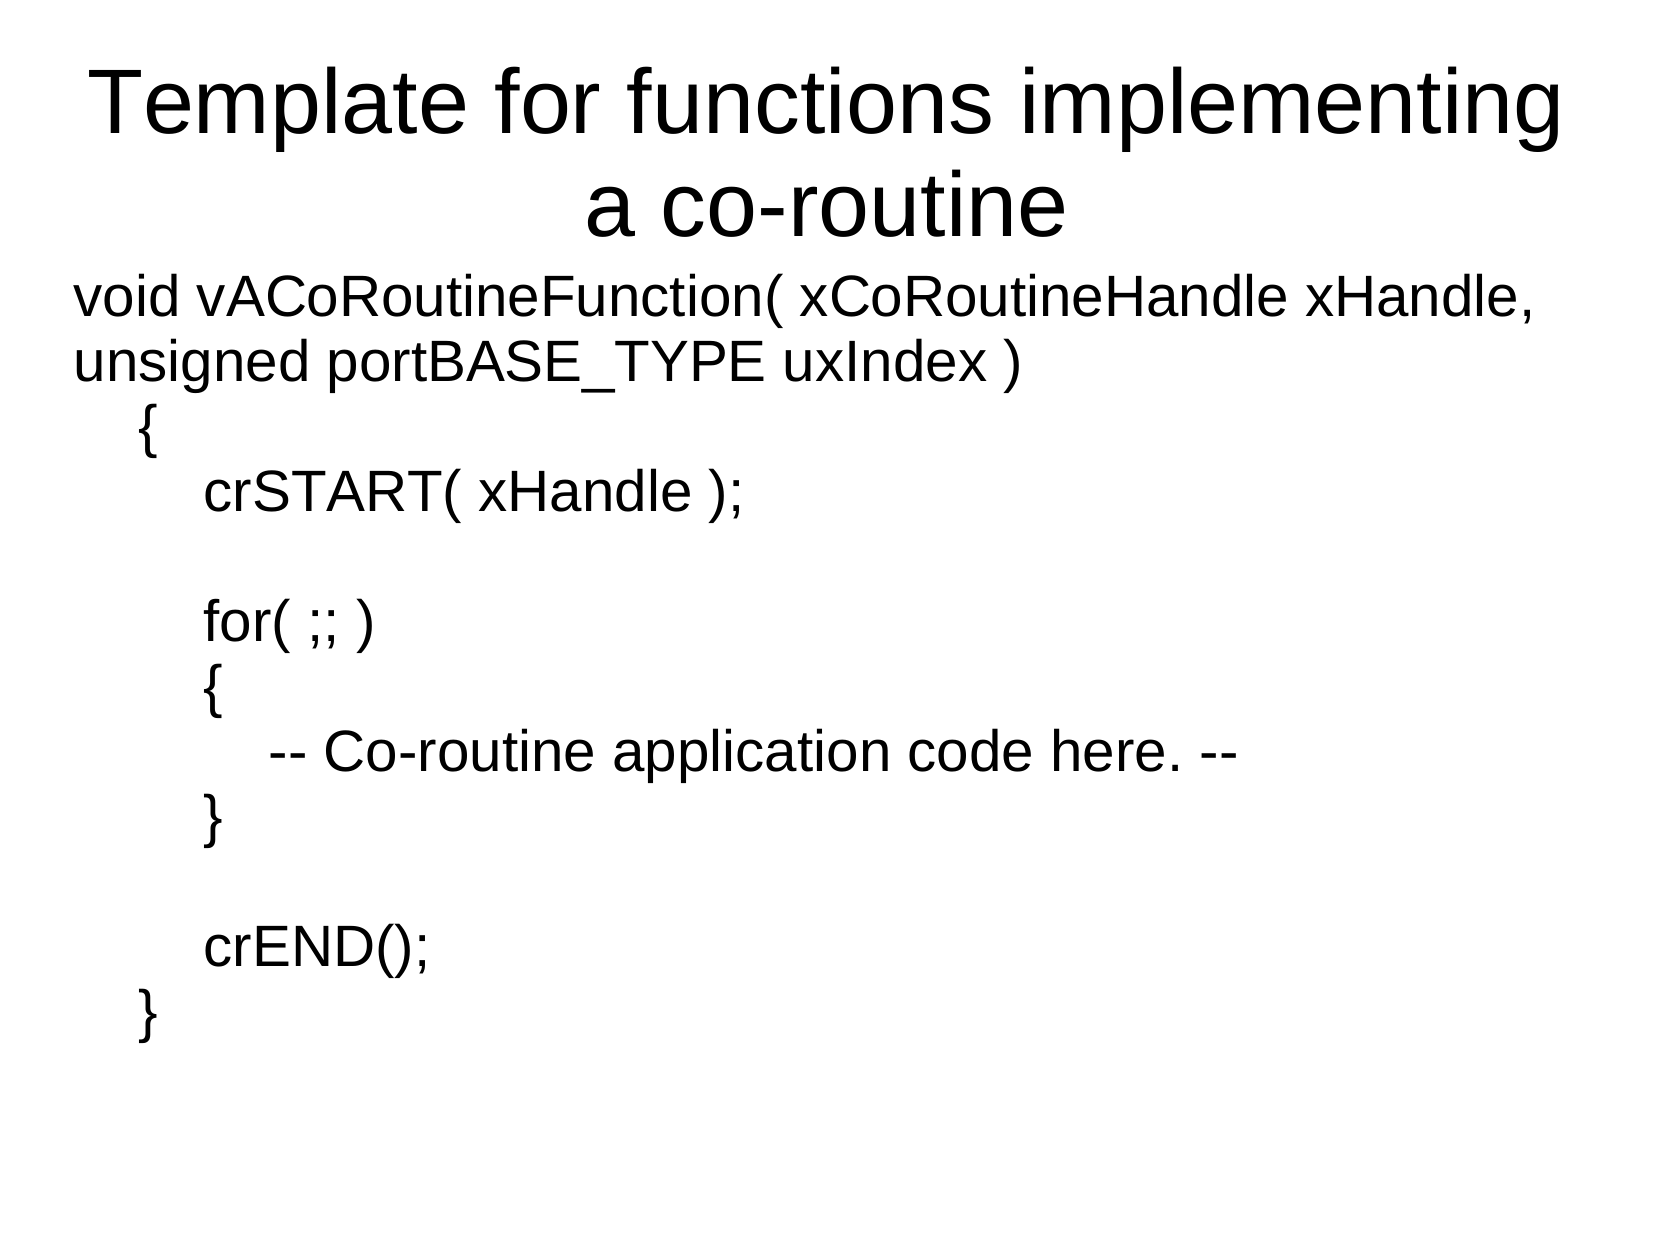

# Template for functions implementing a co-routine
void vACoRoutineFunction( xCoRoutineHandle xHandle, unsigned portBASE_TYPE uxIndex )
 {
 crSTART( xHandle );
 for( ;; )
 {
 -- Co-routine application code here. --
 }
 crEND();
 }